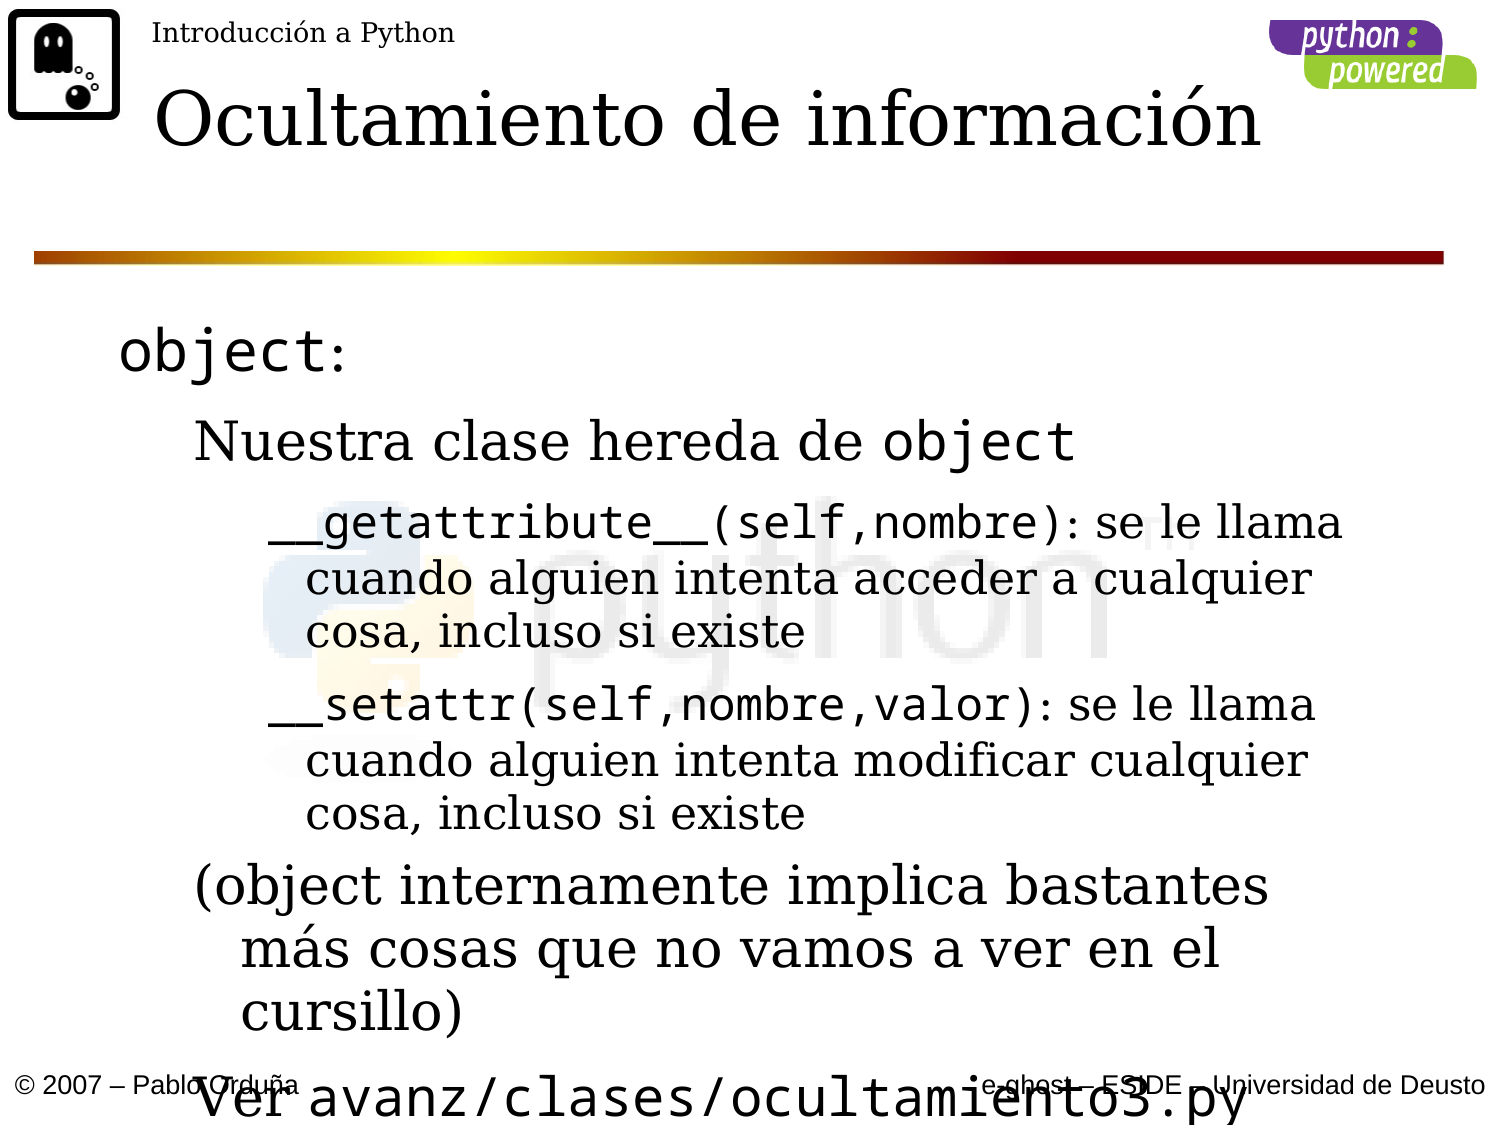

# Ocultamiento de información
object:
Nuestra clase hereda de object
__getattribute__(self,nombre): se le llama cuando alguien intenta acceder a cualquier cosa, incluso si existe
__setattr(self,nombre,valor): se le llama cuando alguien intenta modificar cualquier cosa, incluso si existe
(object internamente implica bastantes más cosas que no vamos a ver en el cursillo)
Ver avanz/clases/ocultamiento3.py